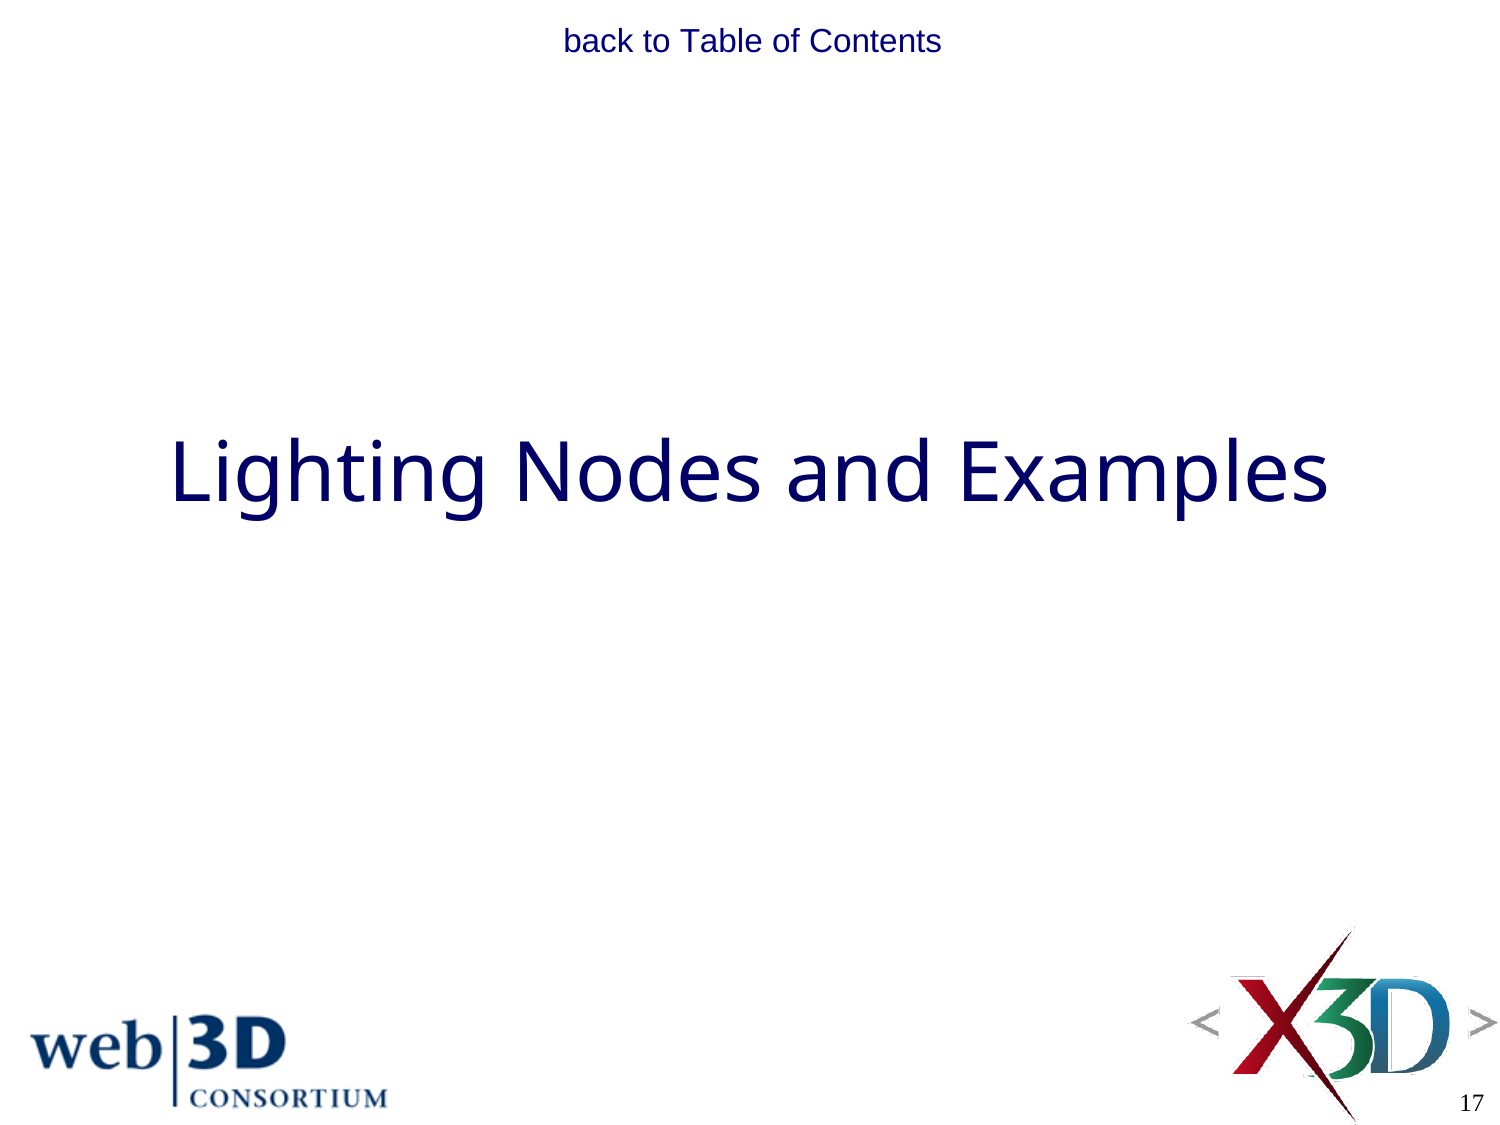

back to Table of Contents
# Lighting Nodes and Examples